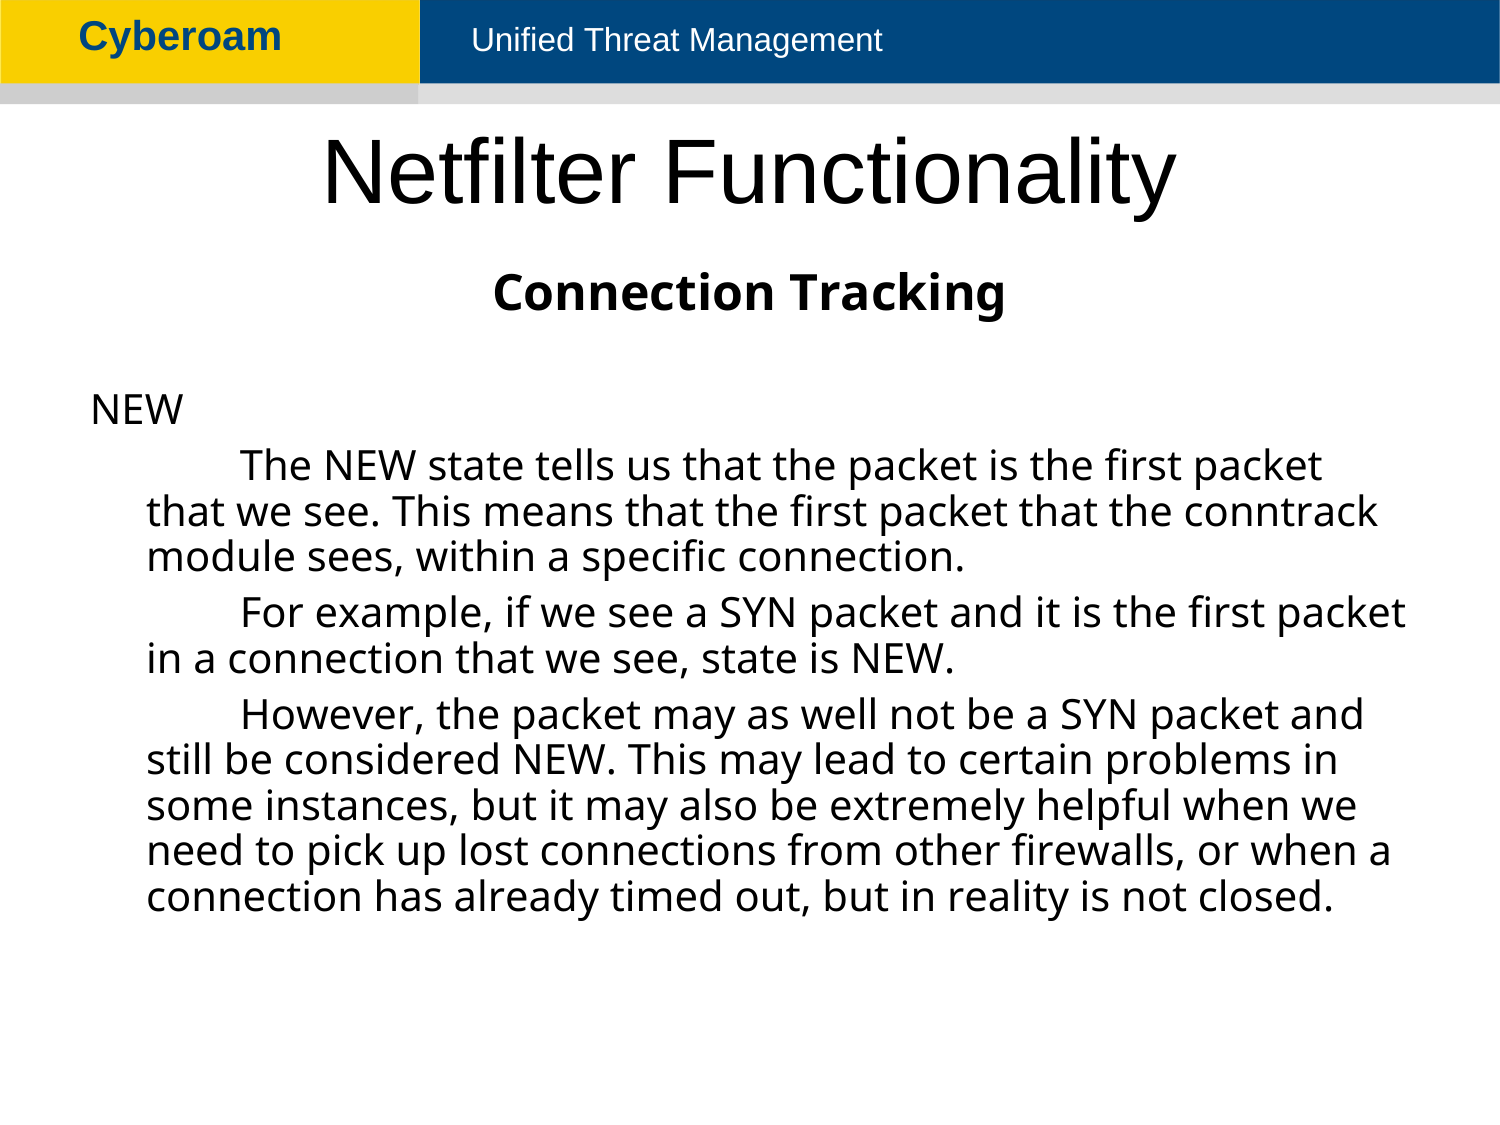

# Netfilter Functionality
Connection Tracking
NEW
		The NEW state tells us that the packet is the first packet that we see. This means that the first packet that the conntrack module sees, within a specific connection.
		For example, if we see a SYN packet and it is the first packet in a connection that we see, state is NEW.
		However, the packet may as well not be a SYN packet and still be considered NEW. This may lead to certain problems in some instances, but it may also be extremely helpful when we need to pick up lost connections from other firewalls, or when a connection has already timed out, but in reality is not closed.